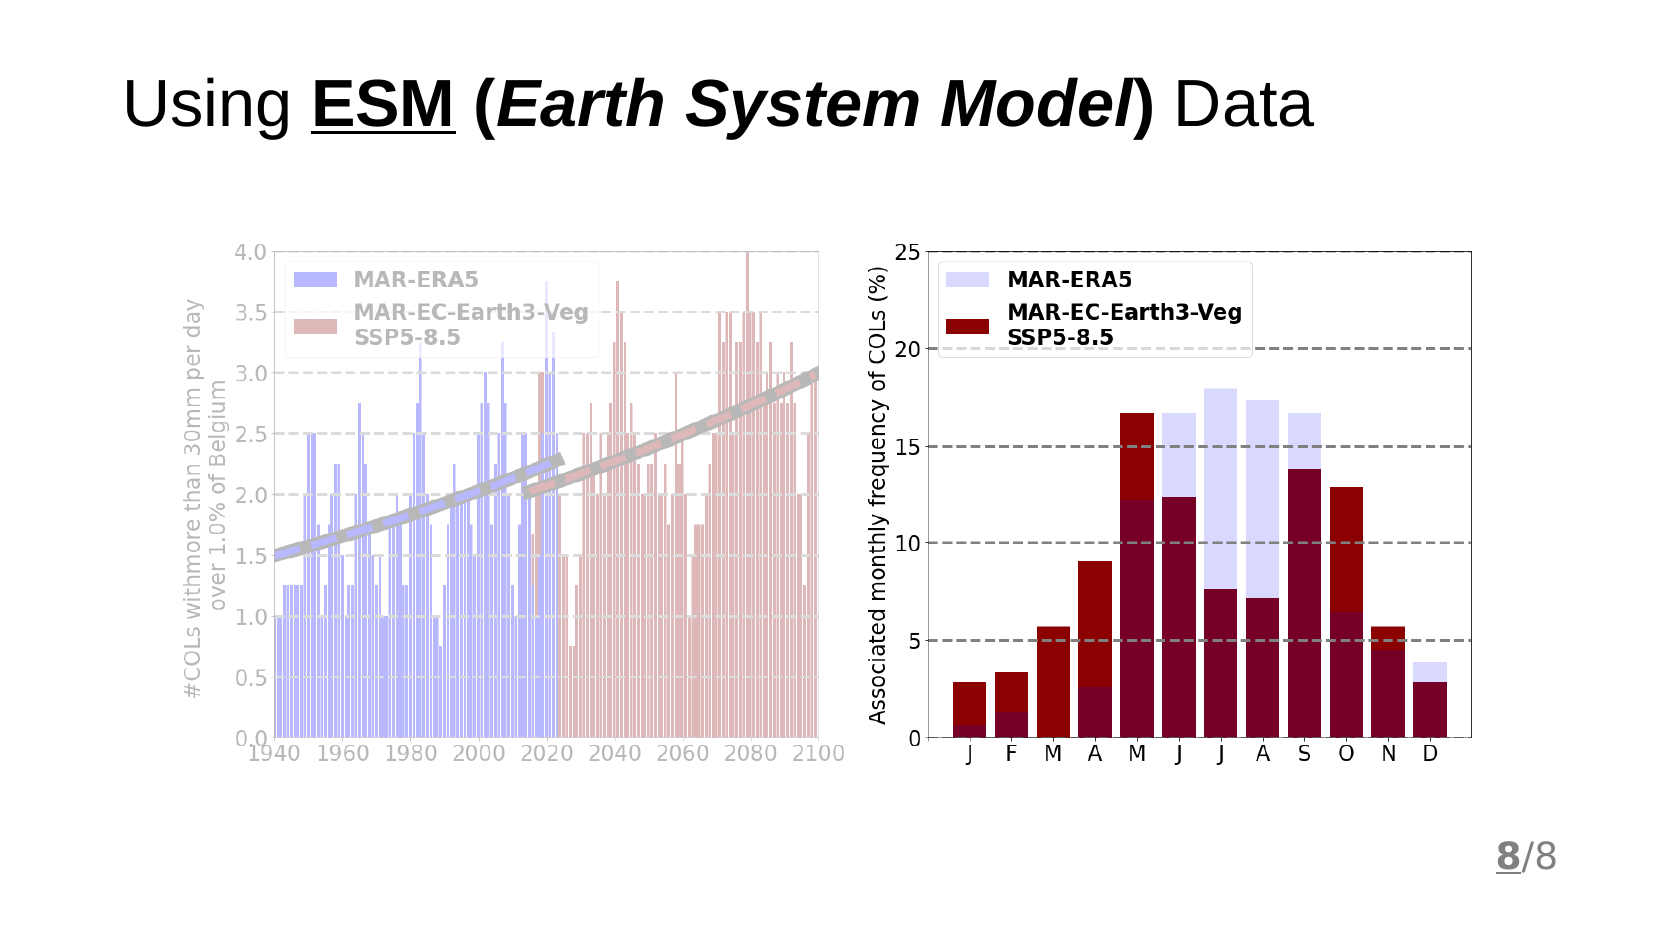

Using ESM (Earth System Model) Data
8/8